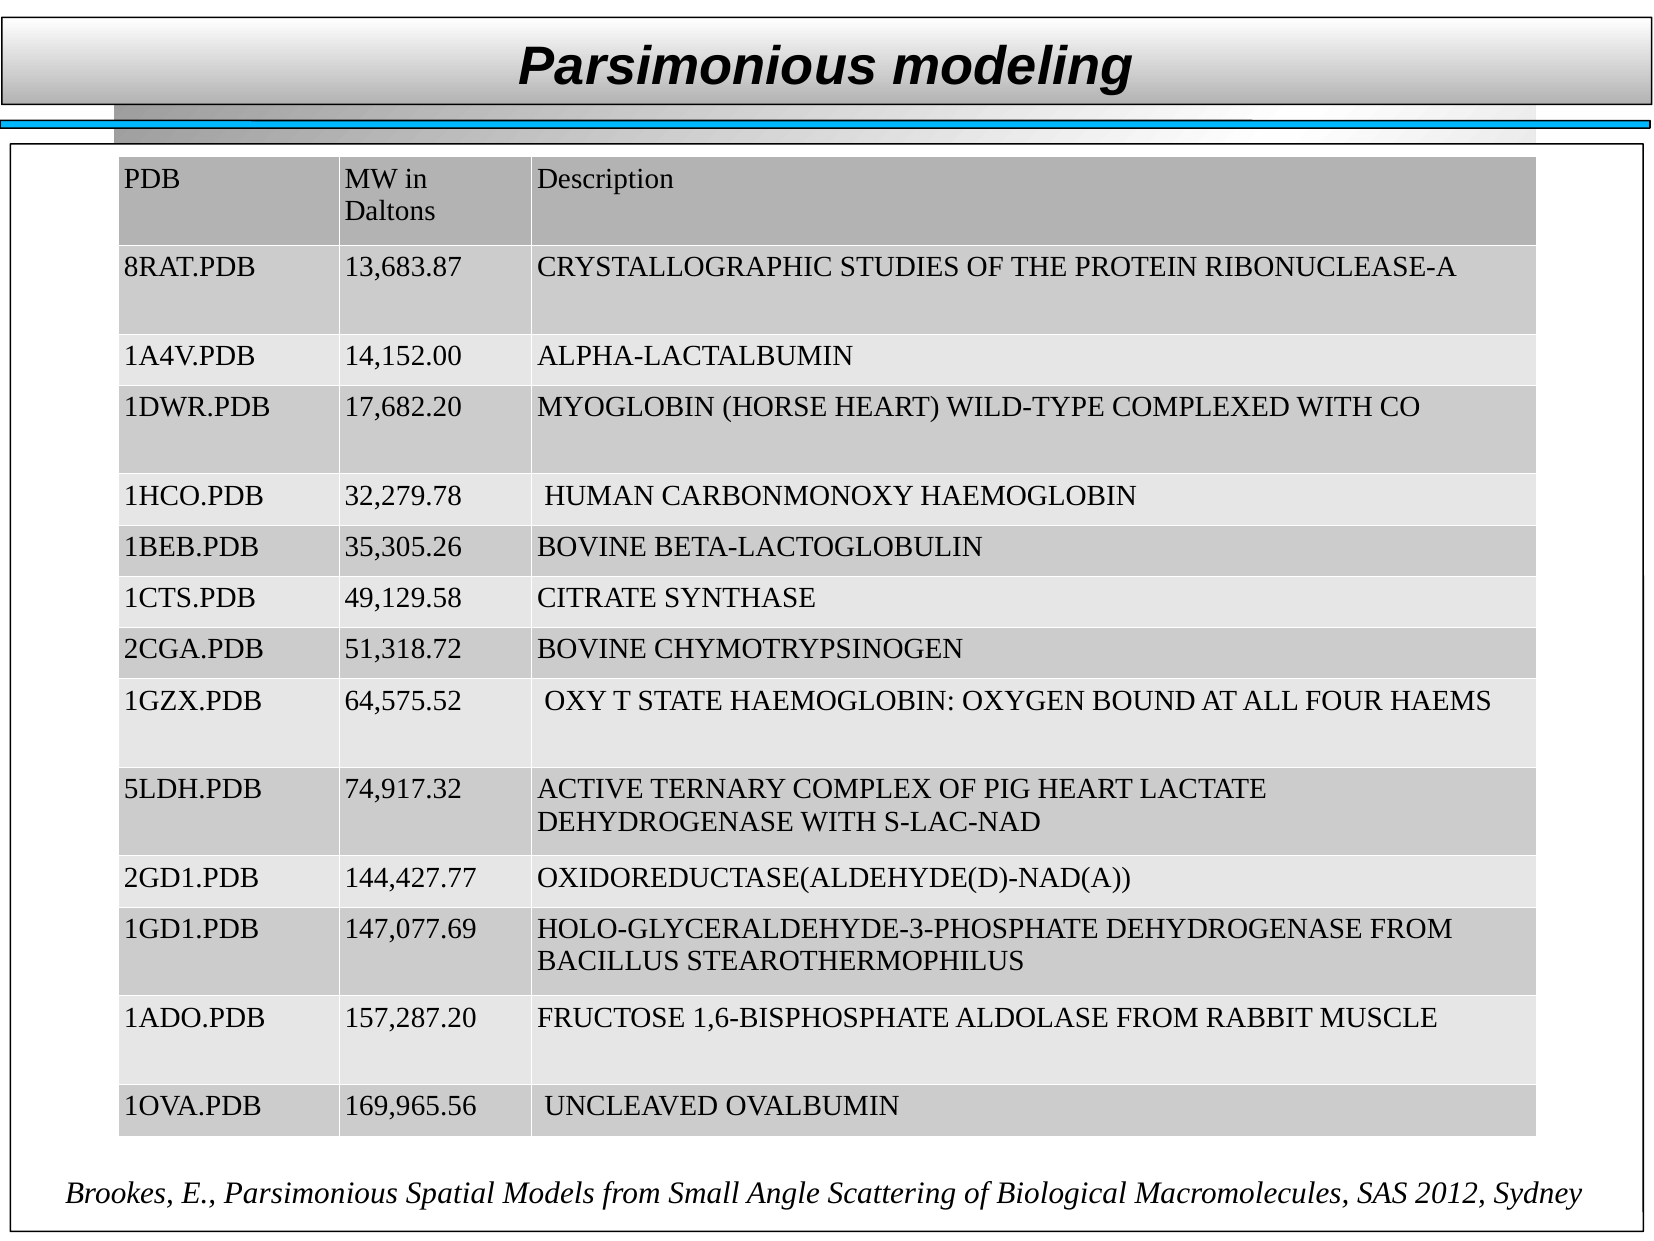

Parsimonious modeling
| PDB | MW in Daltons | Description |
| --- | --- | --- |
| 8RAT.PDB | 13,683.87 | CRYSTALLOGRAPHIC STUDIES OF THE PROTEIN RIBONUCLEASE-A |
| 1A4V.PDB | 14,152.00 | ALPHA-LACTALBUMIN |
| 1DWR.PDB | 17,682.20 | MYOGLOBIN (HORSE HEART) WILD-TYPE COMPLEXED WITH CO |
| 1HCO.PDB | 32,279.78 | HUMAN CARBONMONOXY HAEMOGLOBIN |
| 1BEB.PDB | 35,305.26 | BOVINE BETA-LACTOGLOBULIN |
| 1CTS.PDB | 49,129.58 | CITRATE SYNTHASE |
| 2CGA.PDB | 51,318.72 | BOVINE CHYMOTRYPSINOGEN |
| 1GZX.PDB | 64,575.52 | OXY T STATE HAEMOGLOBIN: OXYGEN BOUND AT ALL FOUR HAEMS |
| 5LDH.PDB | 74,917.32 | ACTIVE TERNARY COMPLEX OF PIG HEART LACTATE DEHYDROGENASE WITH S-LAC-NAD |
| 2GD1.PDB | 144,427.77 | OXIDOREDUCTASE(ALDEHYDE(D)-NAD(A)) |
| 1GD1.PDB | 147,077.69 | HOLO-GLYCERALDEHYDE-3-PHOSPHATE DEHYDROGENASE FROM BACILLUS STEAROTHERMOPHILUS |
| 1ADO.PDB | 157,287.20 | FRUCTOSE 1,6-BISPHOSPHATE ALDOLASE FROM RABBIT MUSCLE |
| 1OVA.PDB | 169,965.56 | UNCLEAVED OVALBUMIN |
# Brookes, E., Parsimonious Spatial Models from Small Angle Scattering of Biological Macromolecules, SAS 2012, Sydney